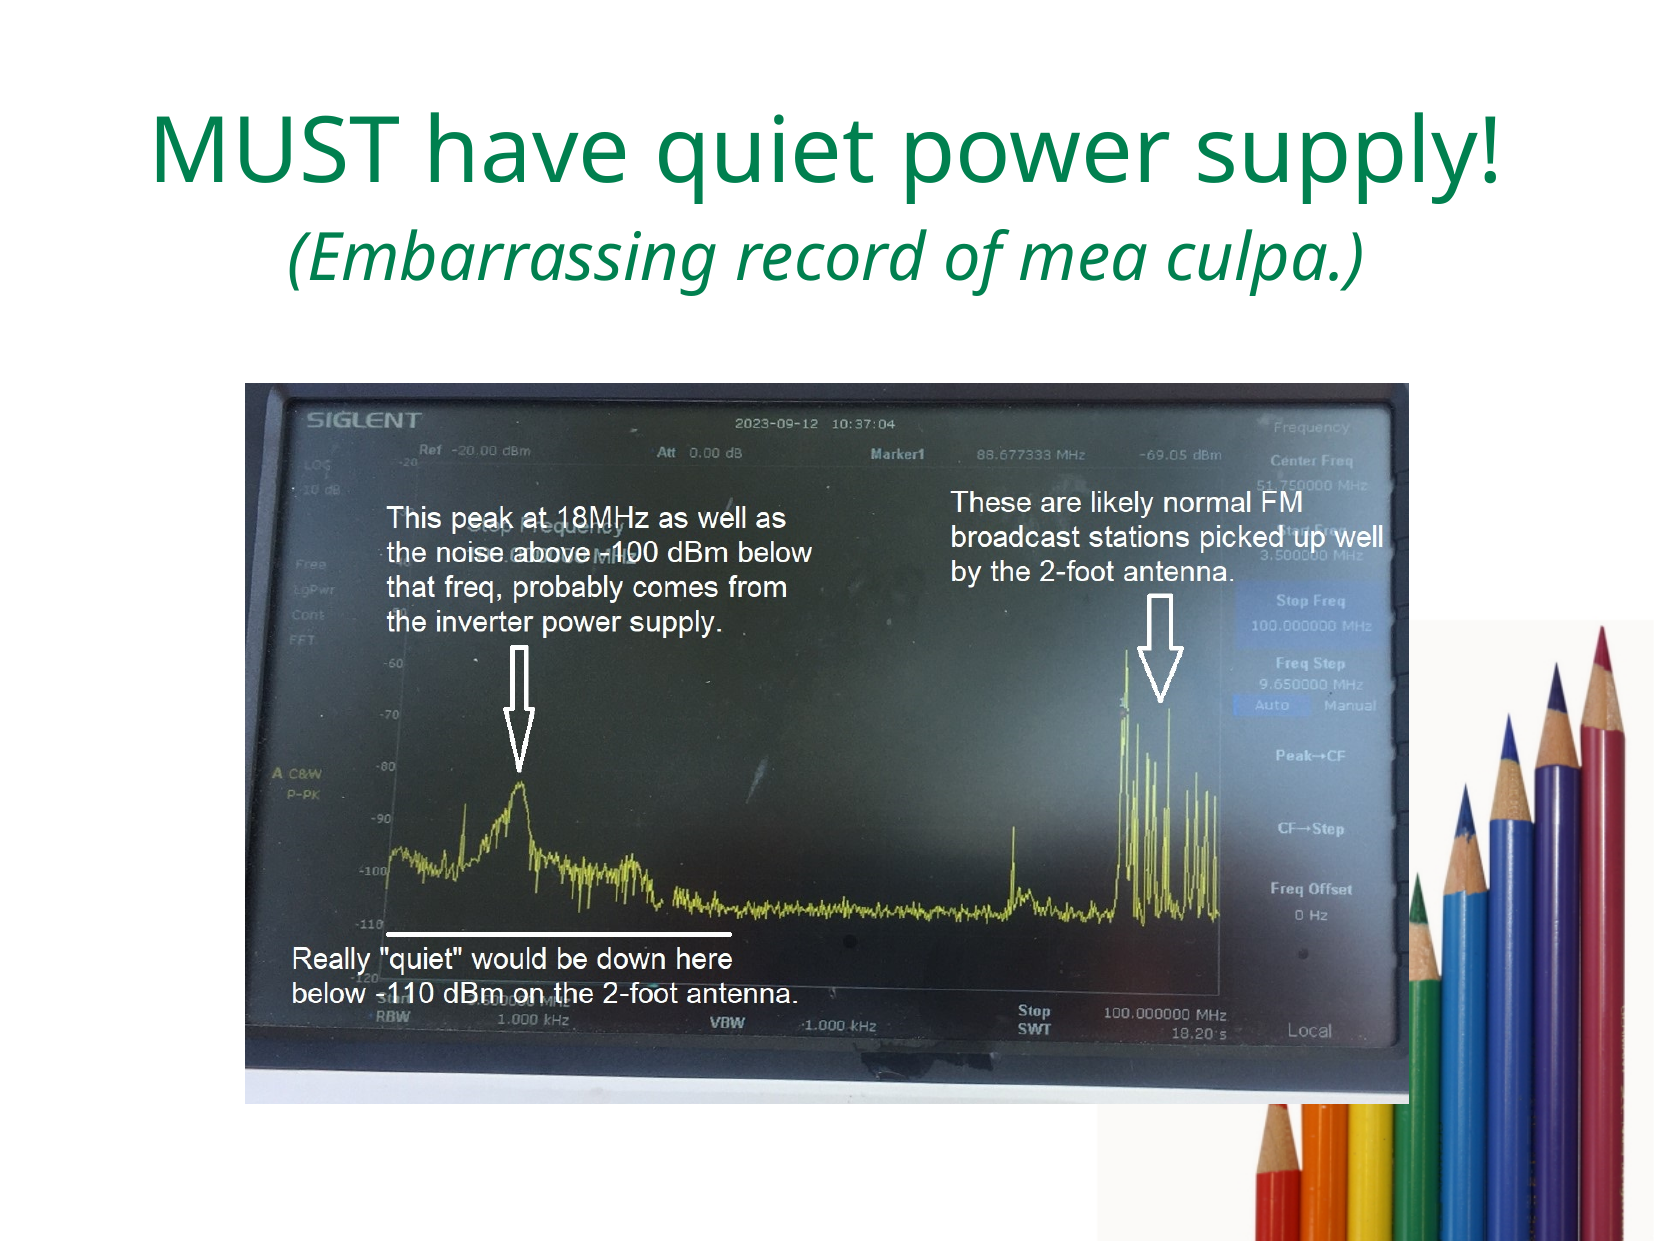

# MUST have quiet power supply! (Embarrassing record of mea culpa.)